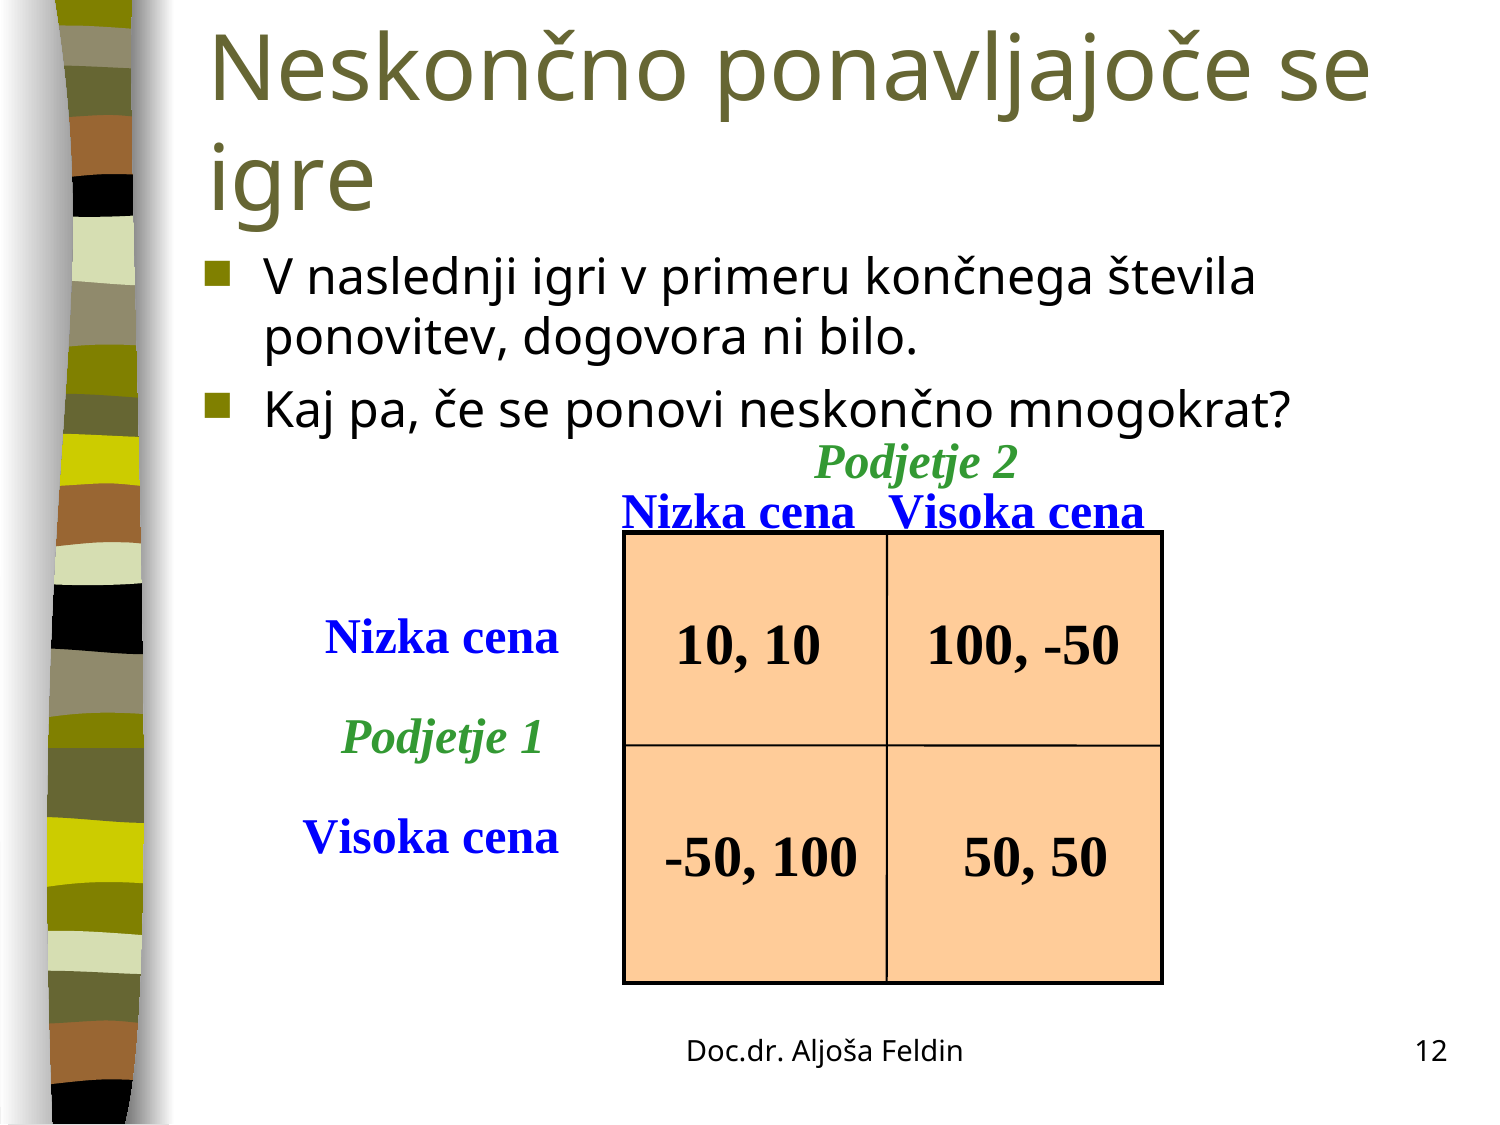

Neskončno ponavljajoče se igre
# V naslednji igri v primeru končnega števila ponovitev, dogovora ni bilo.
Kaj pa, če se ponovi neskončno mnogokrat?
Podjetje 2
Nizka cena
Visoka cena
Nizka cena
10, 10
100, -50
Podjetje 1
Visoka cena
-50, 100
50, 50
Doc.dr. Aljoša Feldin